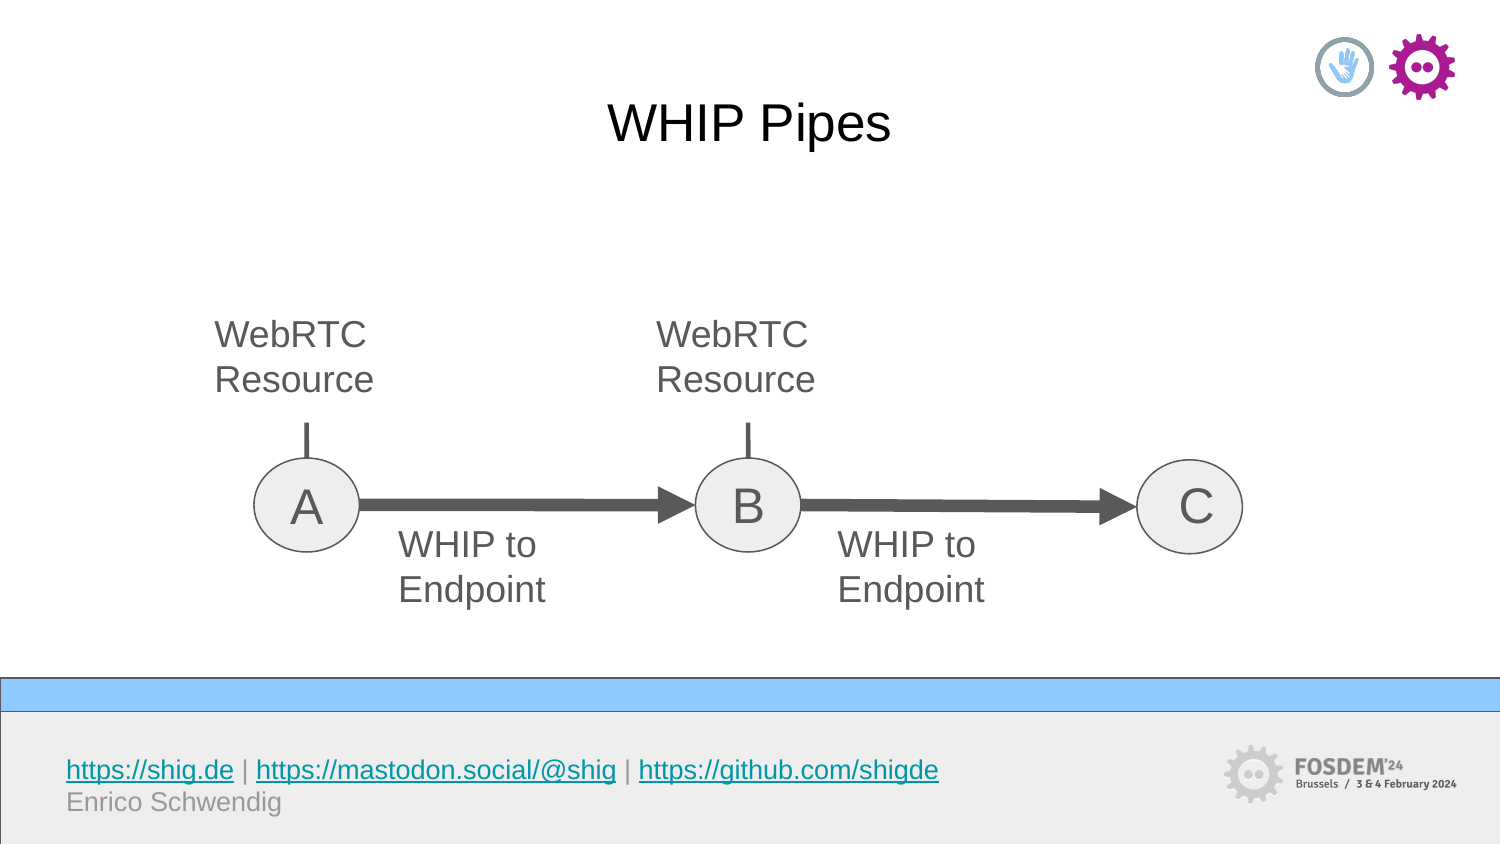

# WHIP Pipes
WebRTC Resource
WebRTC Resource
B
C
A
WHIP to Endpoint
WHIP to Endpoint